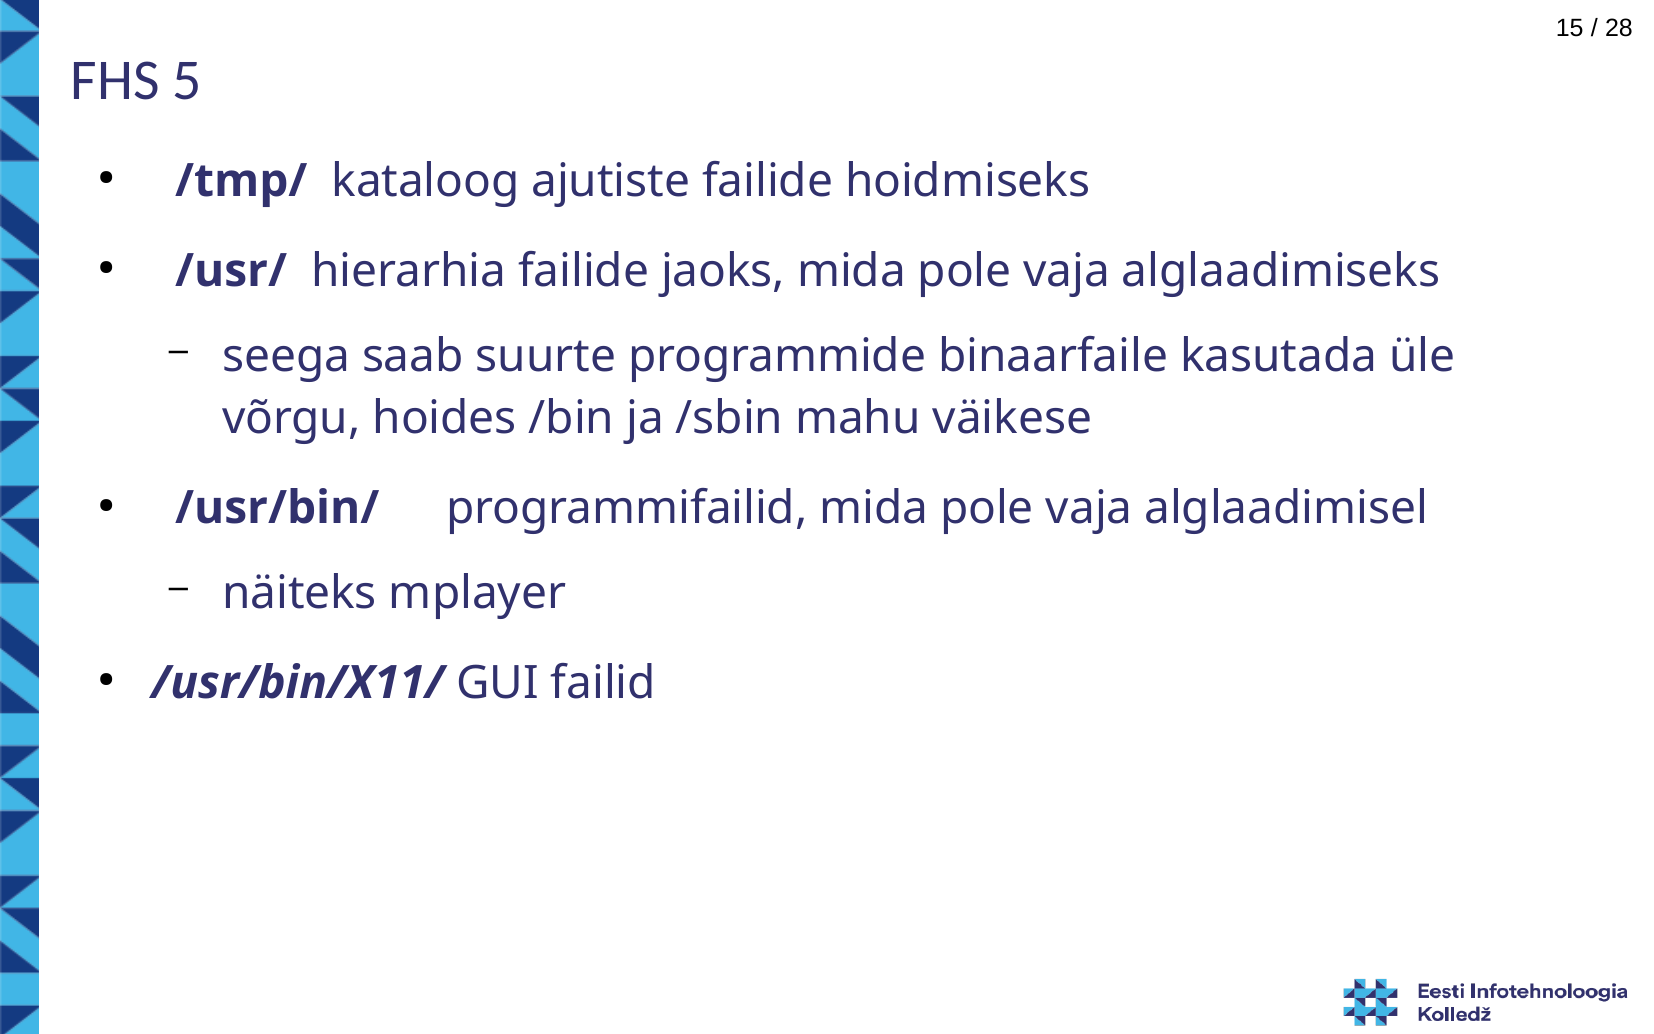

# FHS 5
 /tmp/ kataloog ajutiste failide hoidmiseks
 /usr/ hierarhia failide jaoks, mida pole vaja alglaadimiseks
seega saab suurte programmide binaarfaile kasutada üle võrgu, hoides /bin ja /sbin mahu väikese
 /usr/bin/	programmifailid, mida pole vaja alglaadimisel
näiteks mplayer
/usr/bin/X11/ GUI failid